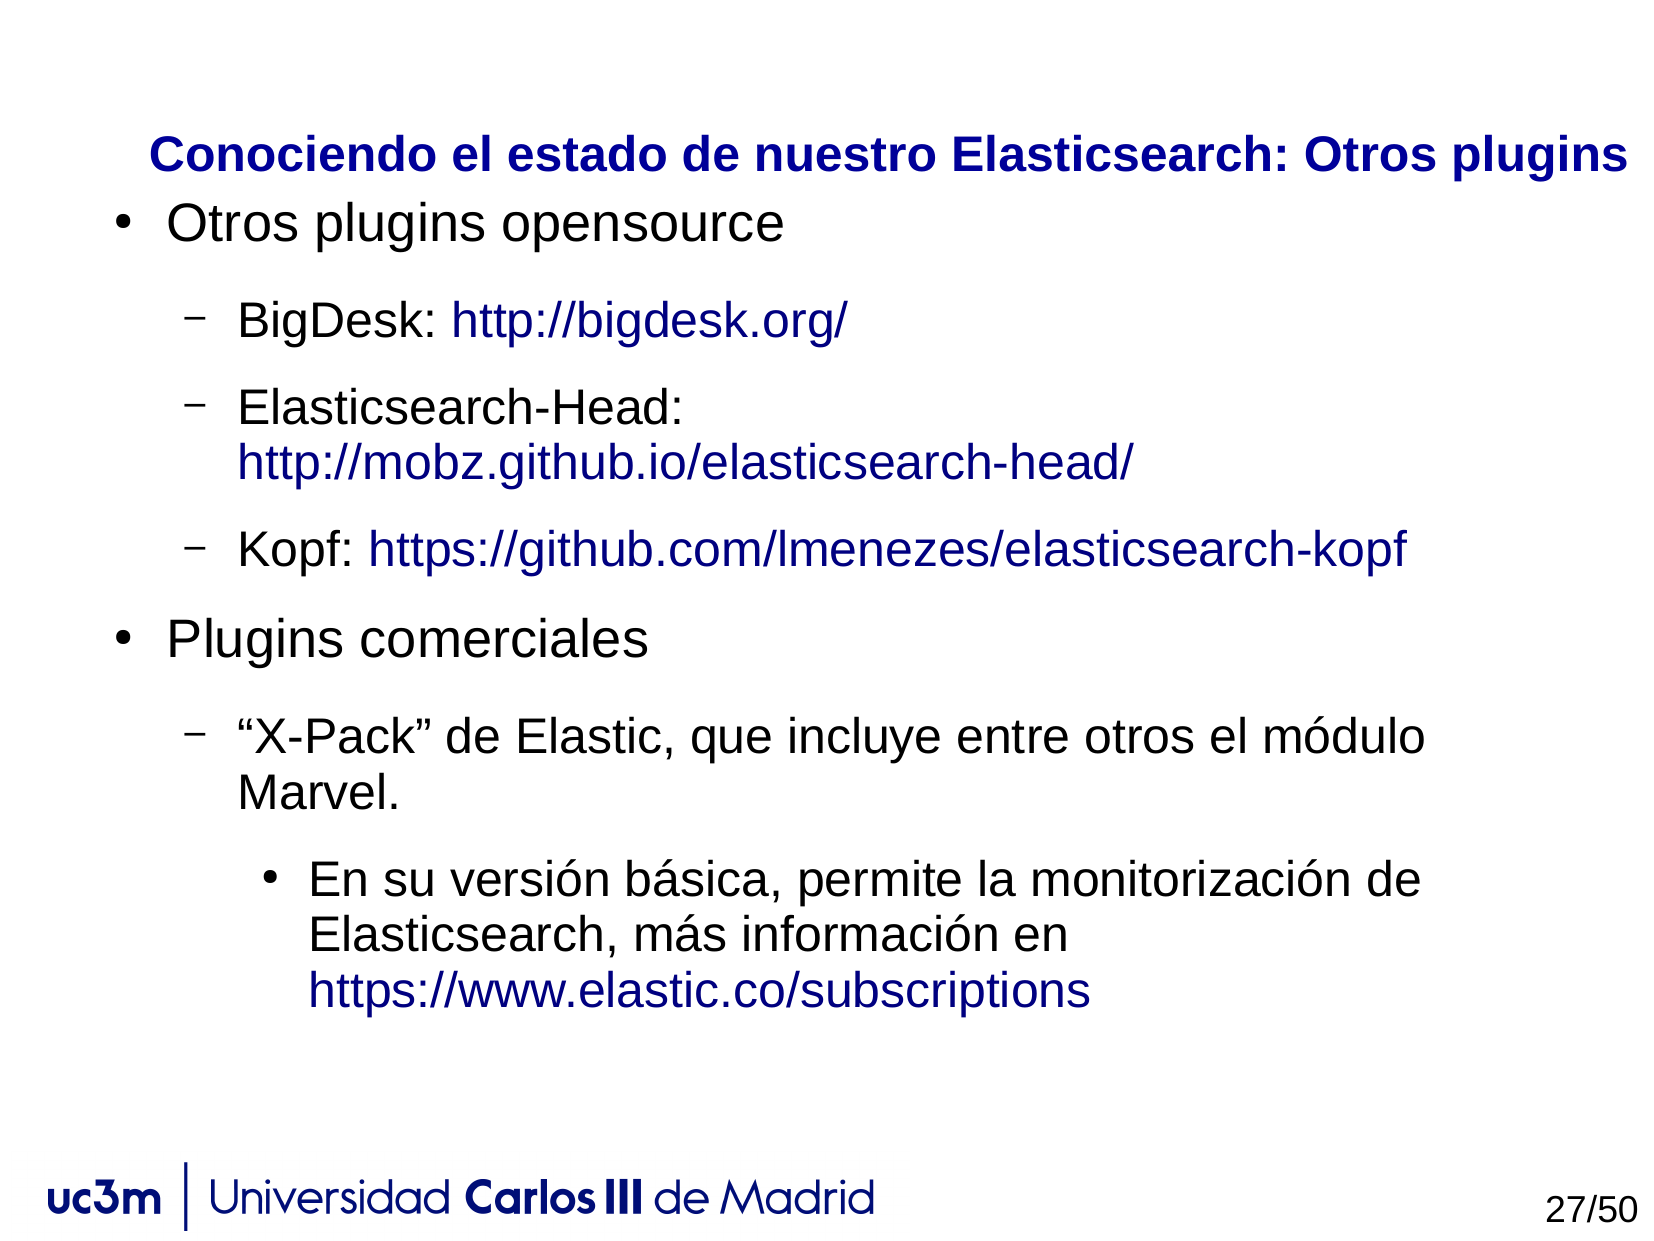

# Conociendo el estado de nuestro Elasticsearch: Otros plugins
Otros plugins opensource
BigDesk: http://bigdesk.org/
Elasticsearch-Head: http://mobz.github.io/elasticsearch-head/
Kopf: https://github.com/lmenezes/elasticsearch-kopf
Plugins comerciales
“X-Pack” de Elastic, que incluye entre otros el módulo Marvel.
En su versión básica, permite la monitorización de Elasticsearch, más información en https://www.elastic.co/subscriptions